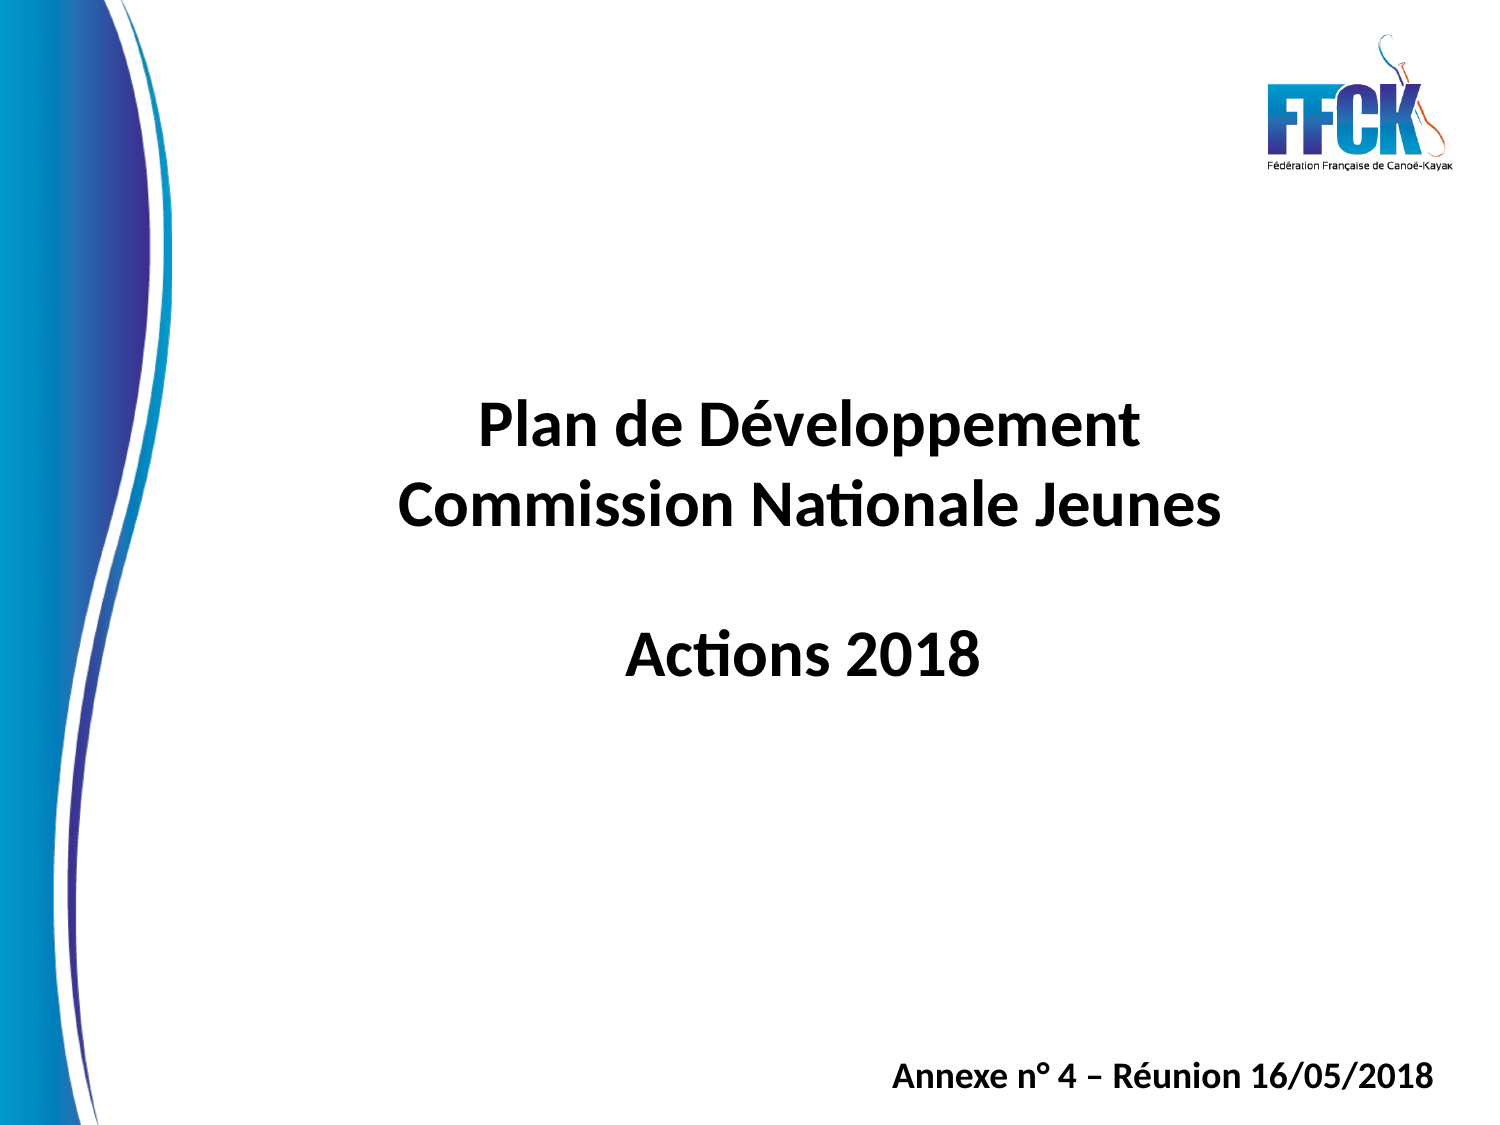

Plan de Développement Commission Nationale Jeunes
Actions 2018
Annexe n° 4 – Réunion 16/05/2018